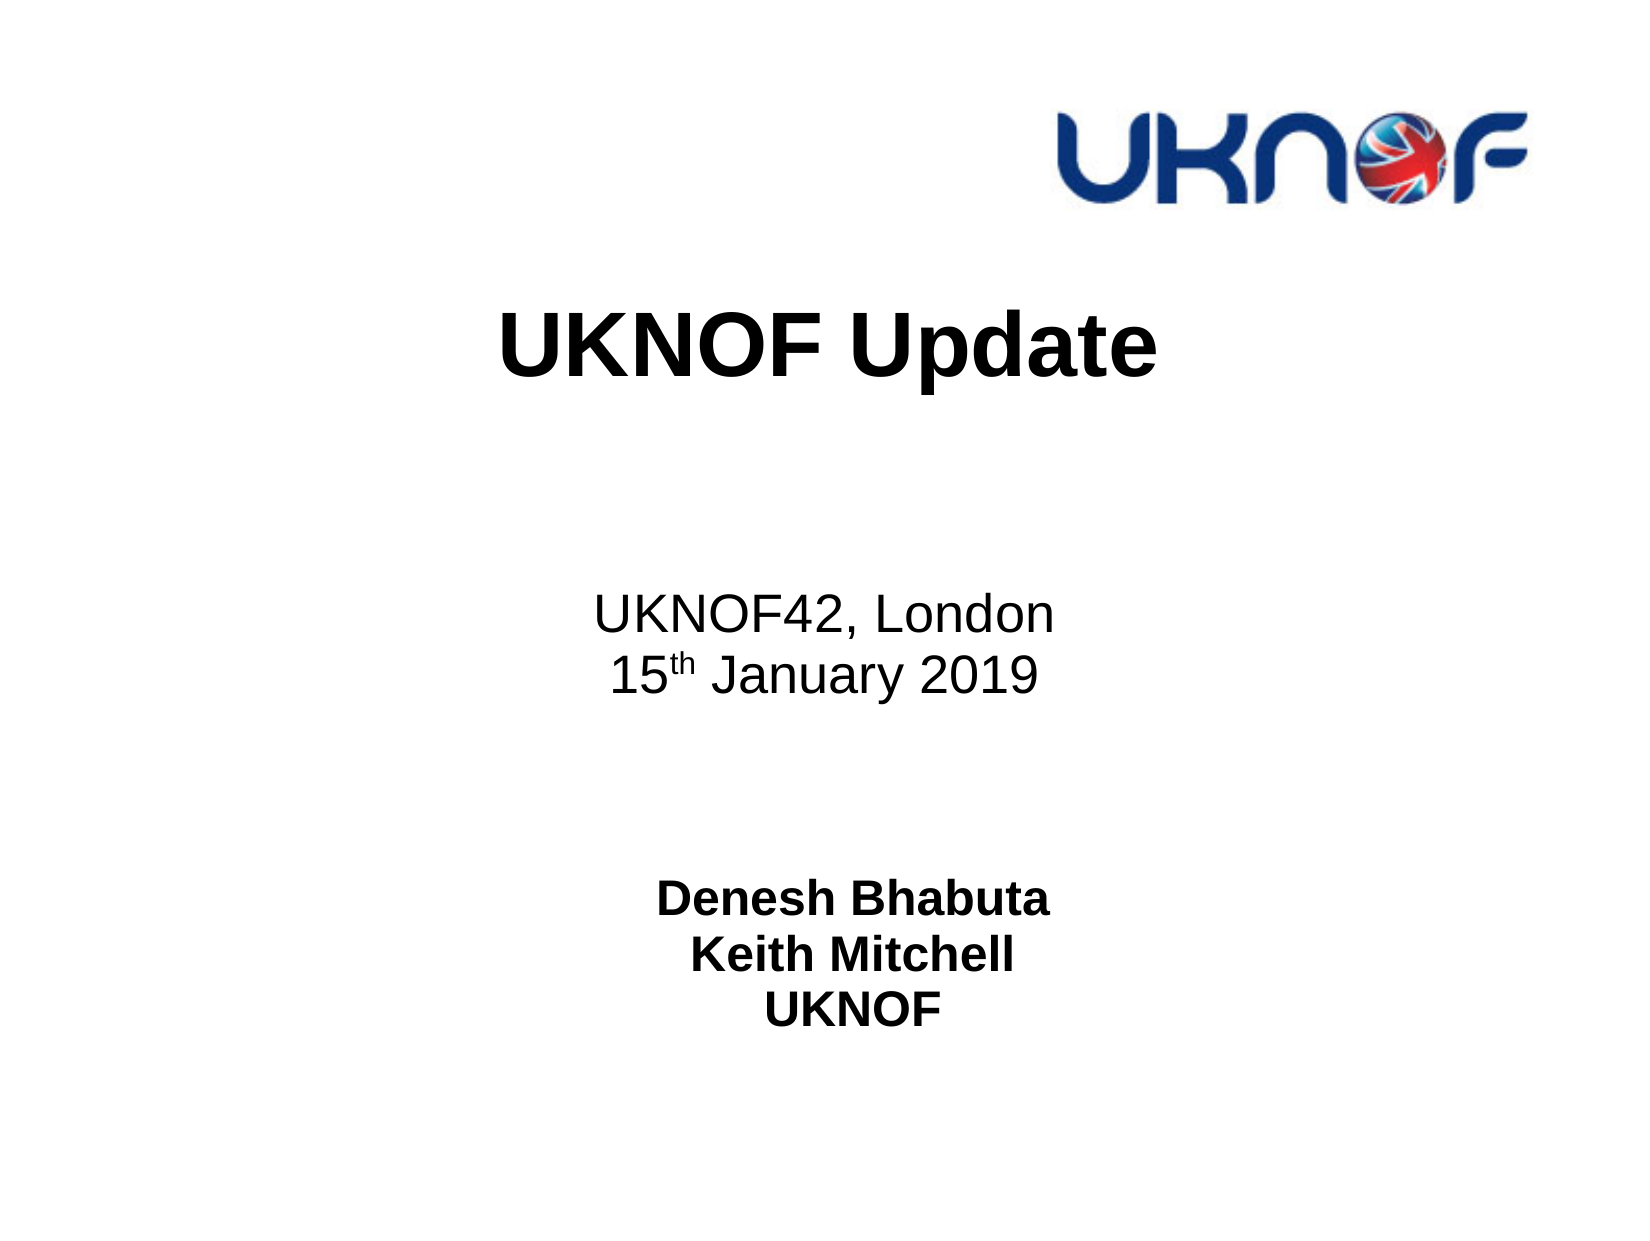

UKNOF Update
UKNOF42, London
15th January 2019
Denesh Bhabuta
Keith Mitchell
UKNOF